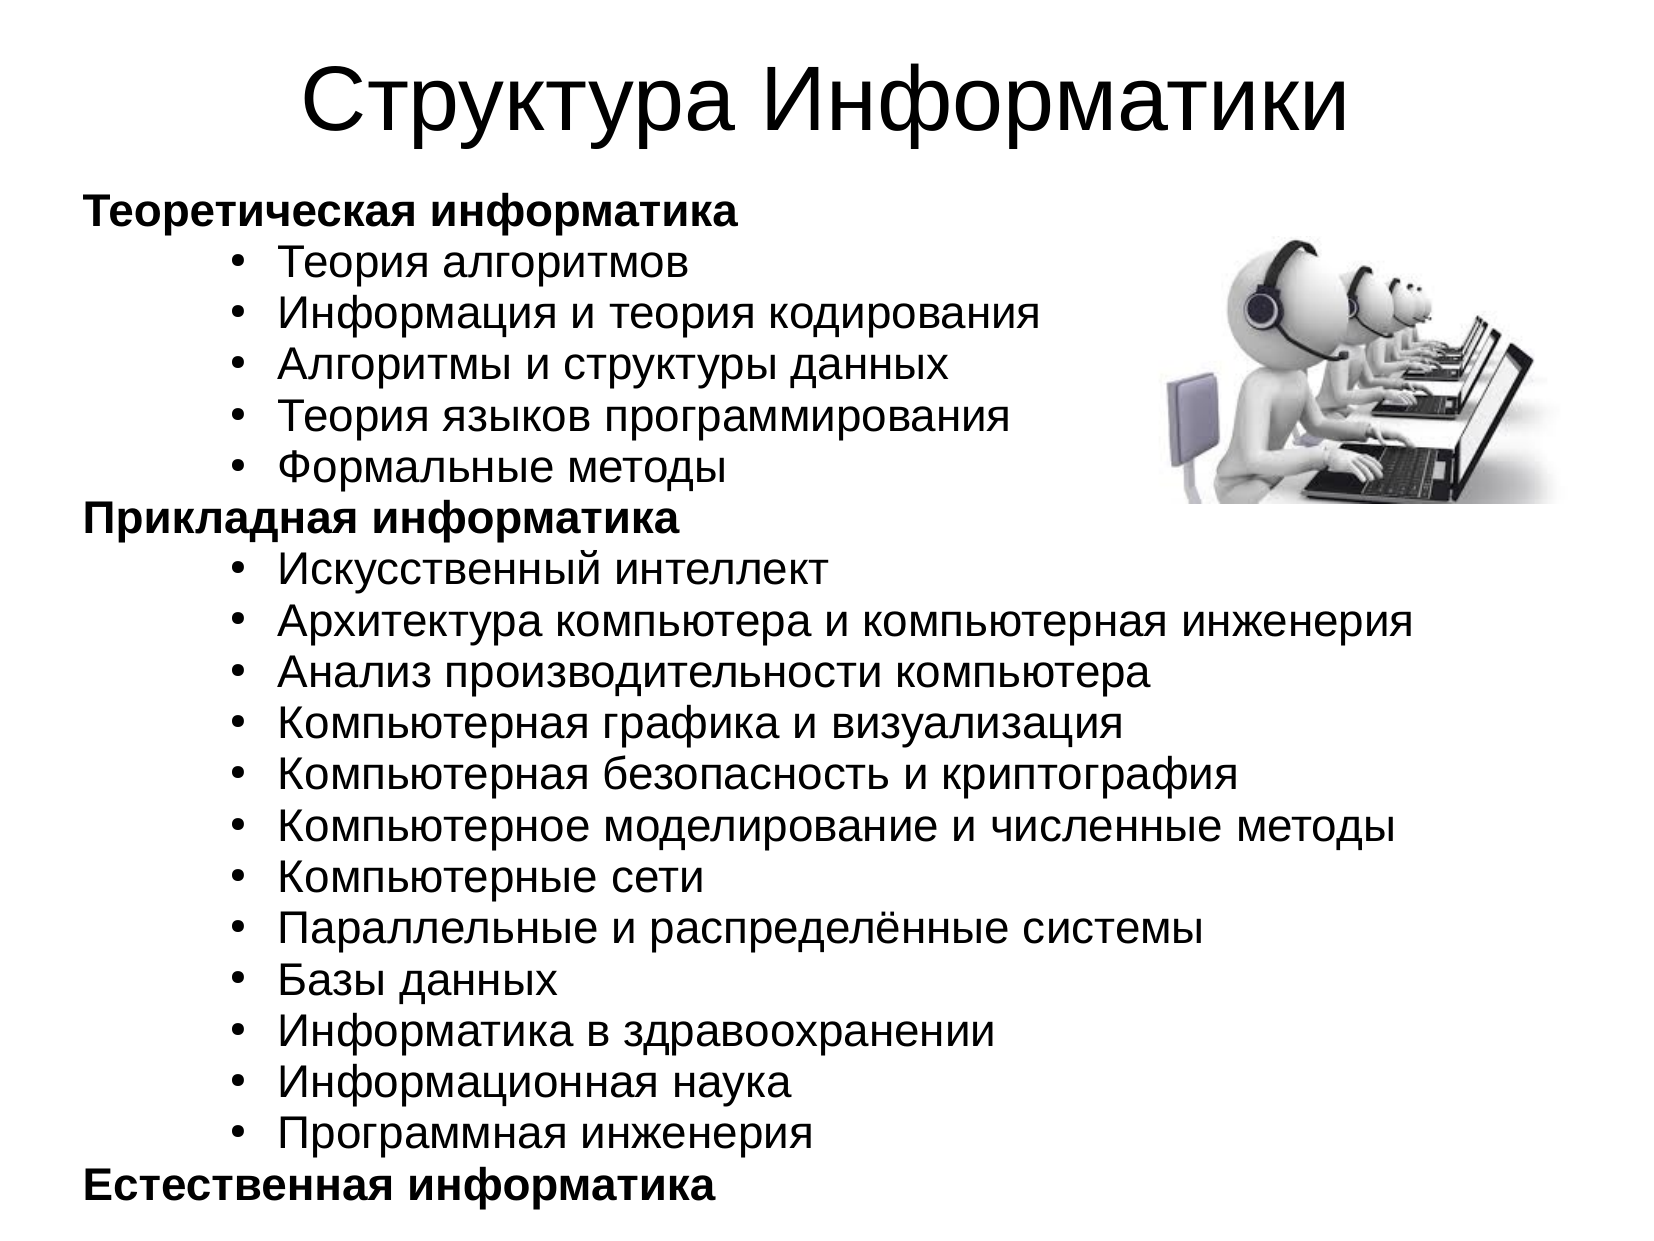

# Структура Информатики
Теоретическая информатика
 Теория алгоритмов
 Информация и теория кодирования
 Алгоритмы и структуры данных
 Теория языков программирования
 Формальные методы
Прикладная информатика
 Искусственный интеллект
 Архитектура компьютера и компьютерная инженерия
 Анализ производительности компьютера
 Компьютерная графика и визуализация
 Компьютерная безопасность и криптография
 Компьютерное моделирование и численные методы
 Компьютерные сети
 Параллельные и распределённые системы
 Базы данных
 Информатика в здравоохранении
 Информационная наука
 Программная инженерия
Естественная информатика